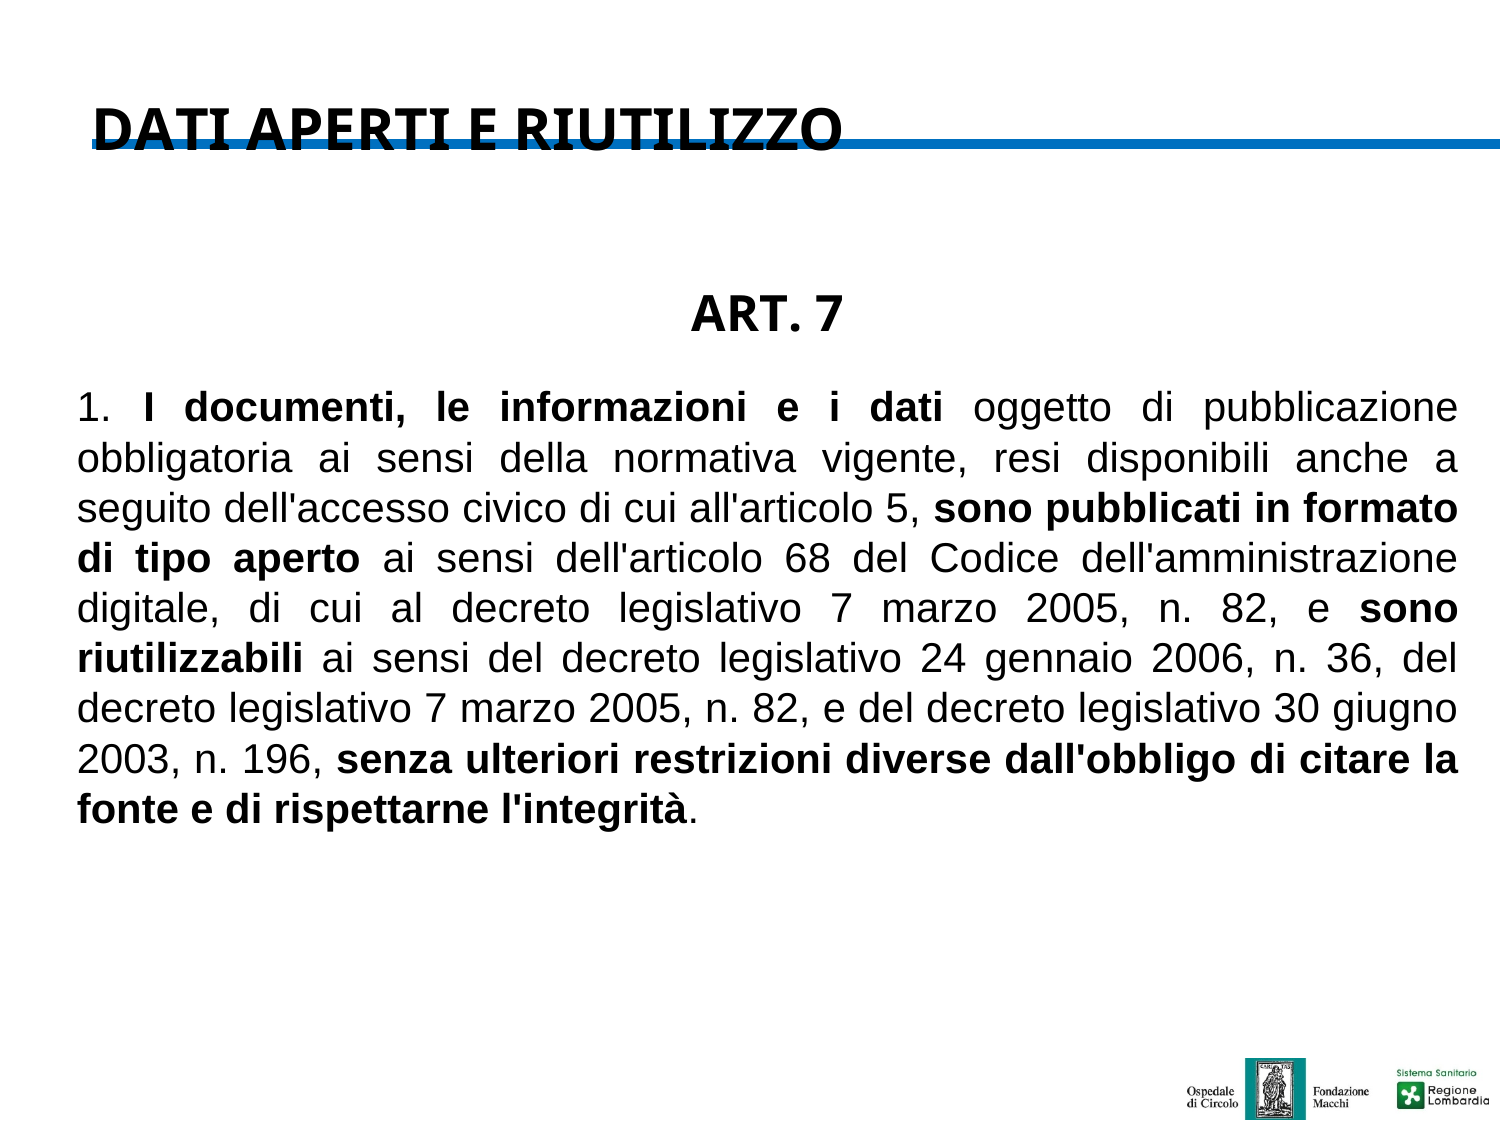

# DATI APERTI E RIUTILIZZO
ART. 7
1. I documenti, le informazioni e i dati oggetto di pubblicazione obbligatoria ai sensi della normativa vigente, resi disponibili anche a seguito dell'accesso civico di cui all'articolo 5, sono pubblicati in formato di tipo aperto ai sensi dell'articolo 68 del Codice dell'amministrazione digitale, di cui al decreto legislativo 7 marzo 2005, n. 82, e sono riutilizzabili ai sensi del decreto legislativo 24 gennaio 2006, n. 36, del decreto legislativo 7 marzo 2005, n. 82, e del decreto legislativo 30 giugno 2003, n. 196, senza ulteriori restrizioni diverse dall'obbligo di citare la fonte e di rispettarne l'integrità.